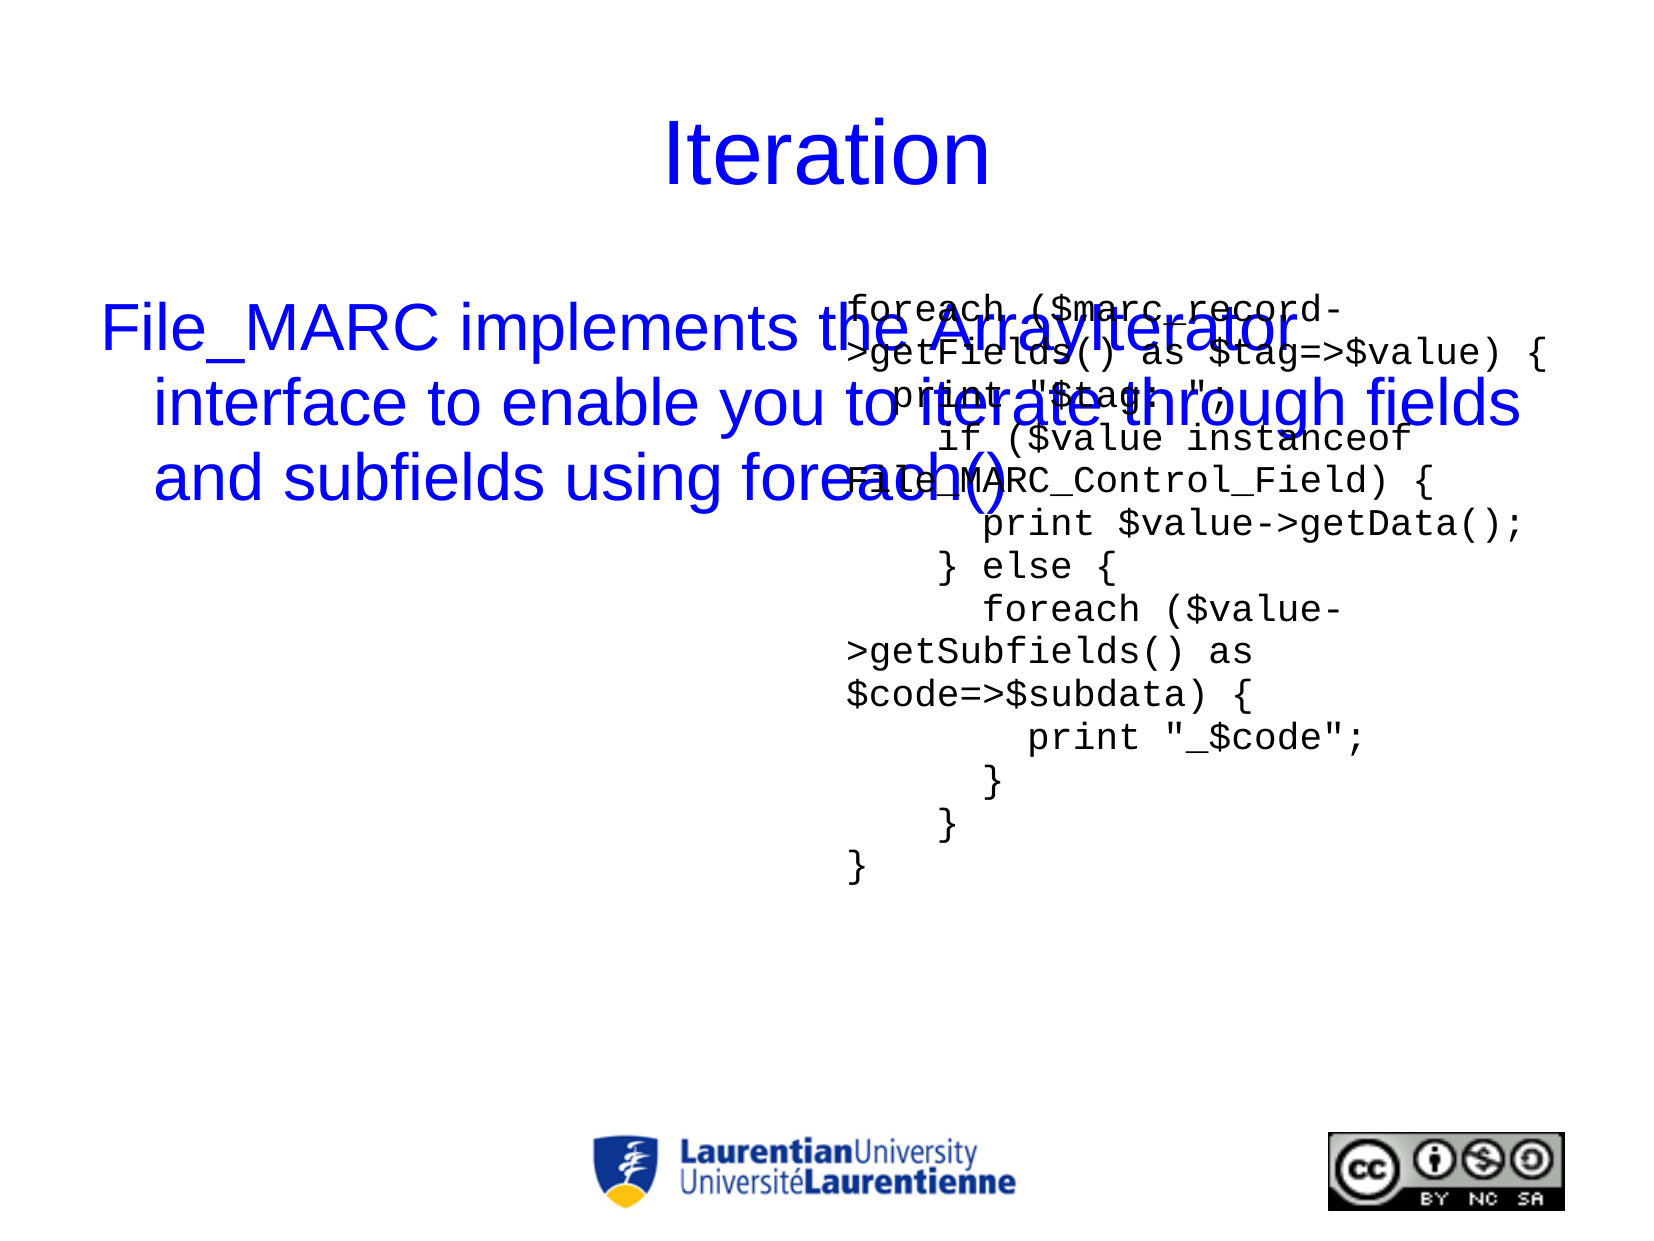

# Iteration
File_MARC implements the ArrayIterator interface to enable you to iterate through fields and subfields using foreach()